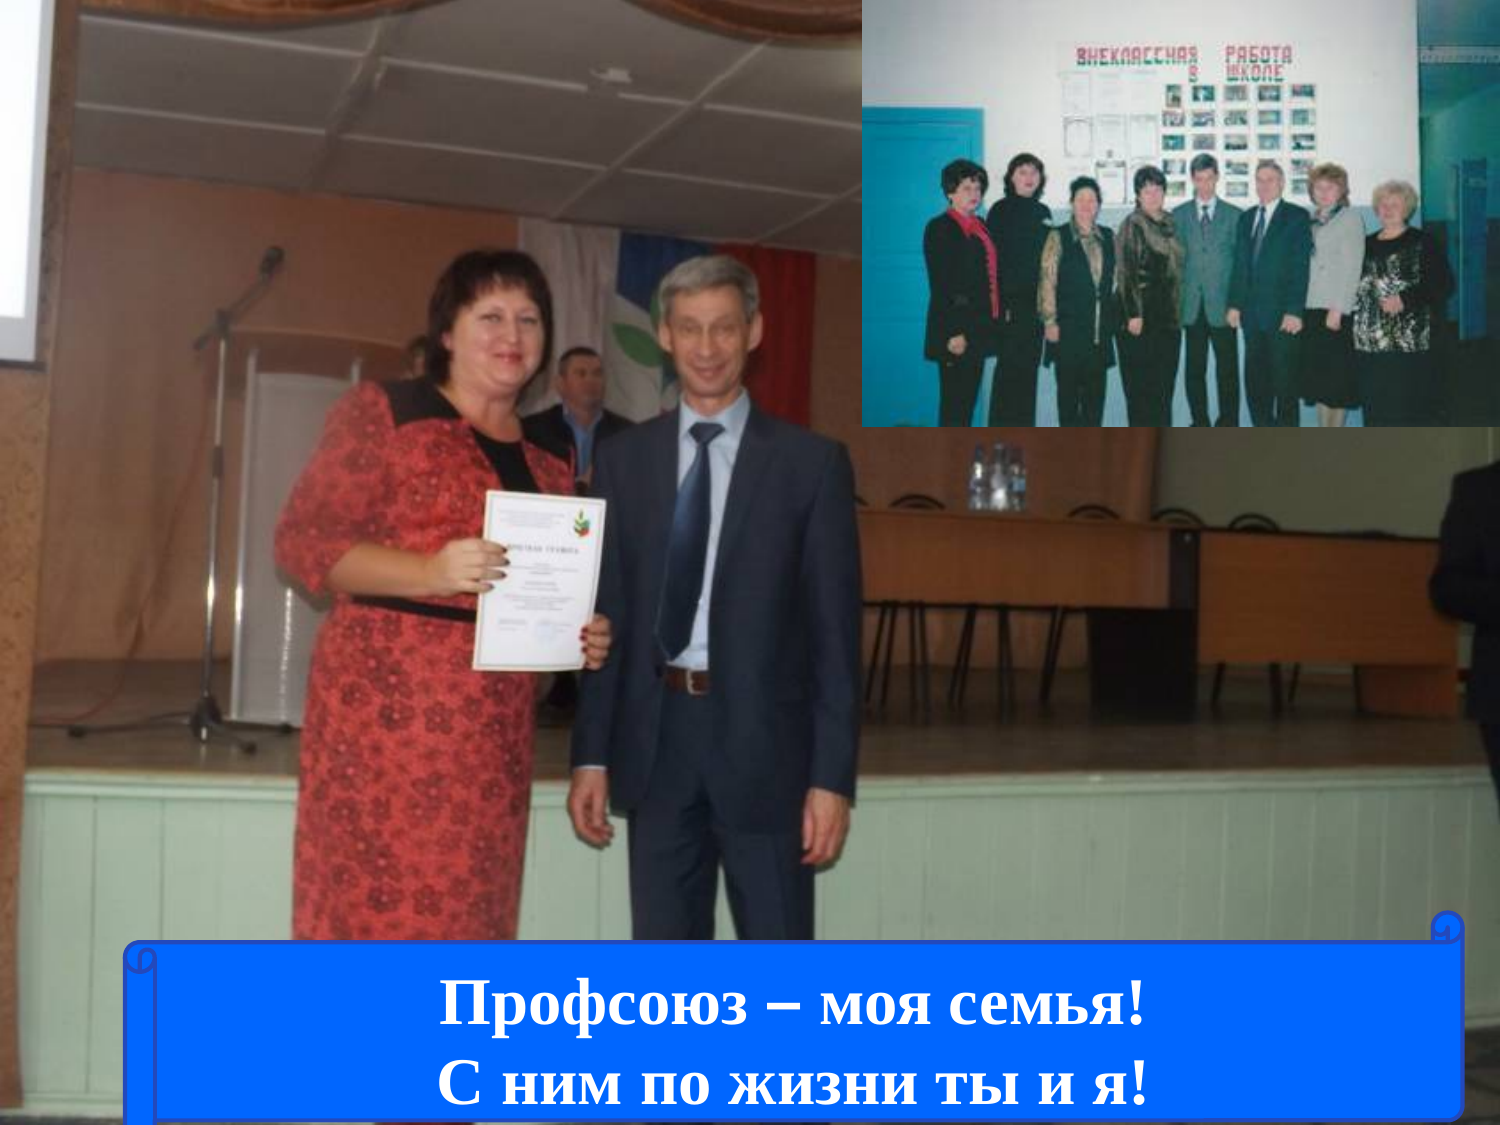

Профсоюз – моя семья!
С ним по жизни ты и я!